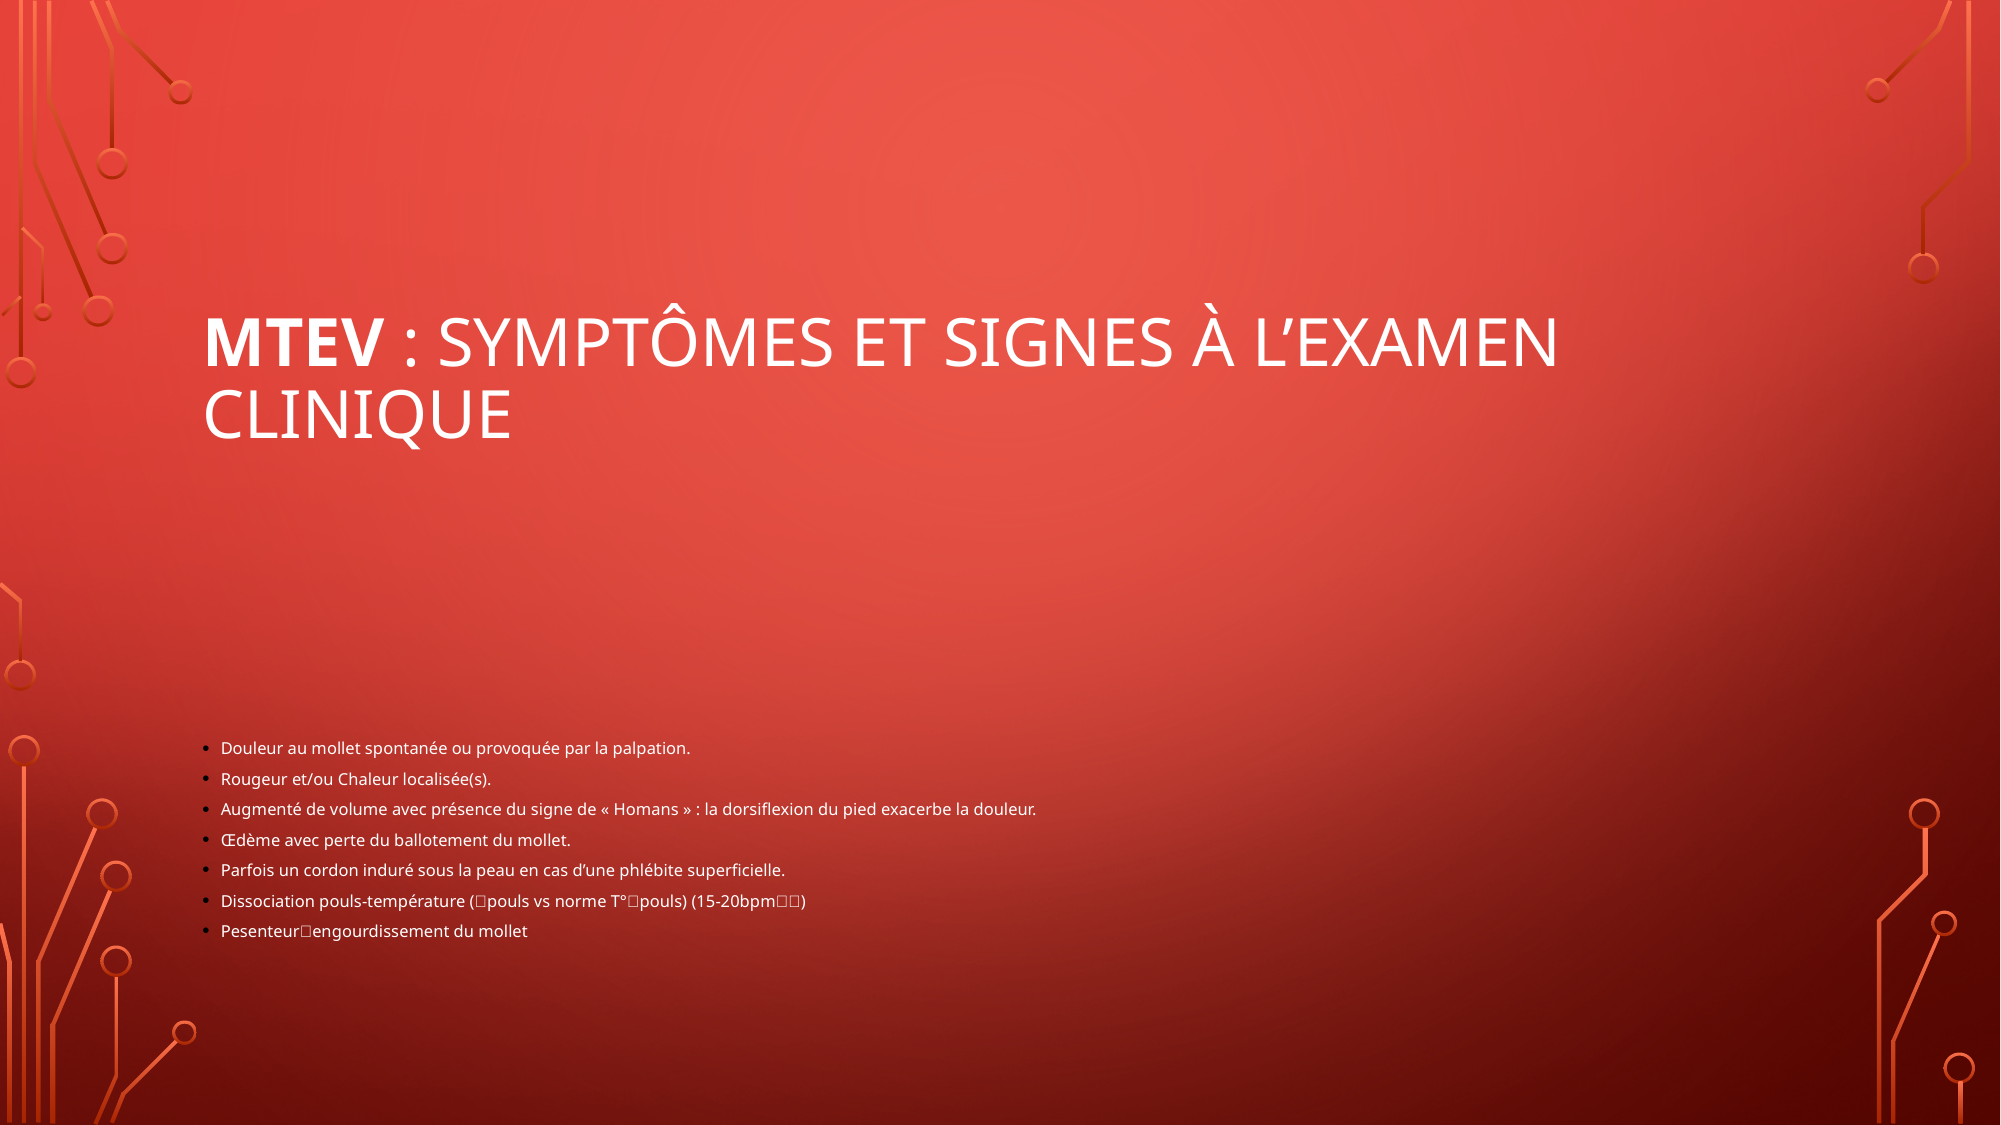

# MTEV : Symptômes et signes à l’examen clinique
Douleur au mollet spontanée ou provoquée par la palpation.
Rougeur et/ou Chaleur localisée(s).
Augmenté de volume avec présence du signe de « Homans » : la dorsiflexion du pied exacerbe la douleur.
Œdème avec perte du ballotement du mollet.
Parfois un cordon induré sous la peau en cas d’une phlébite superficielle.
Dissociation pouls-température (pouls vs norme T°pouls) (15-20bpm)
Pesenteurengourdissement du mollet